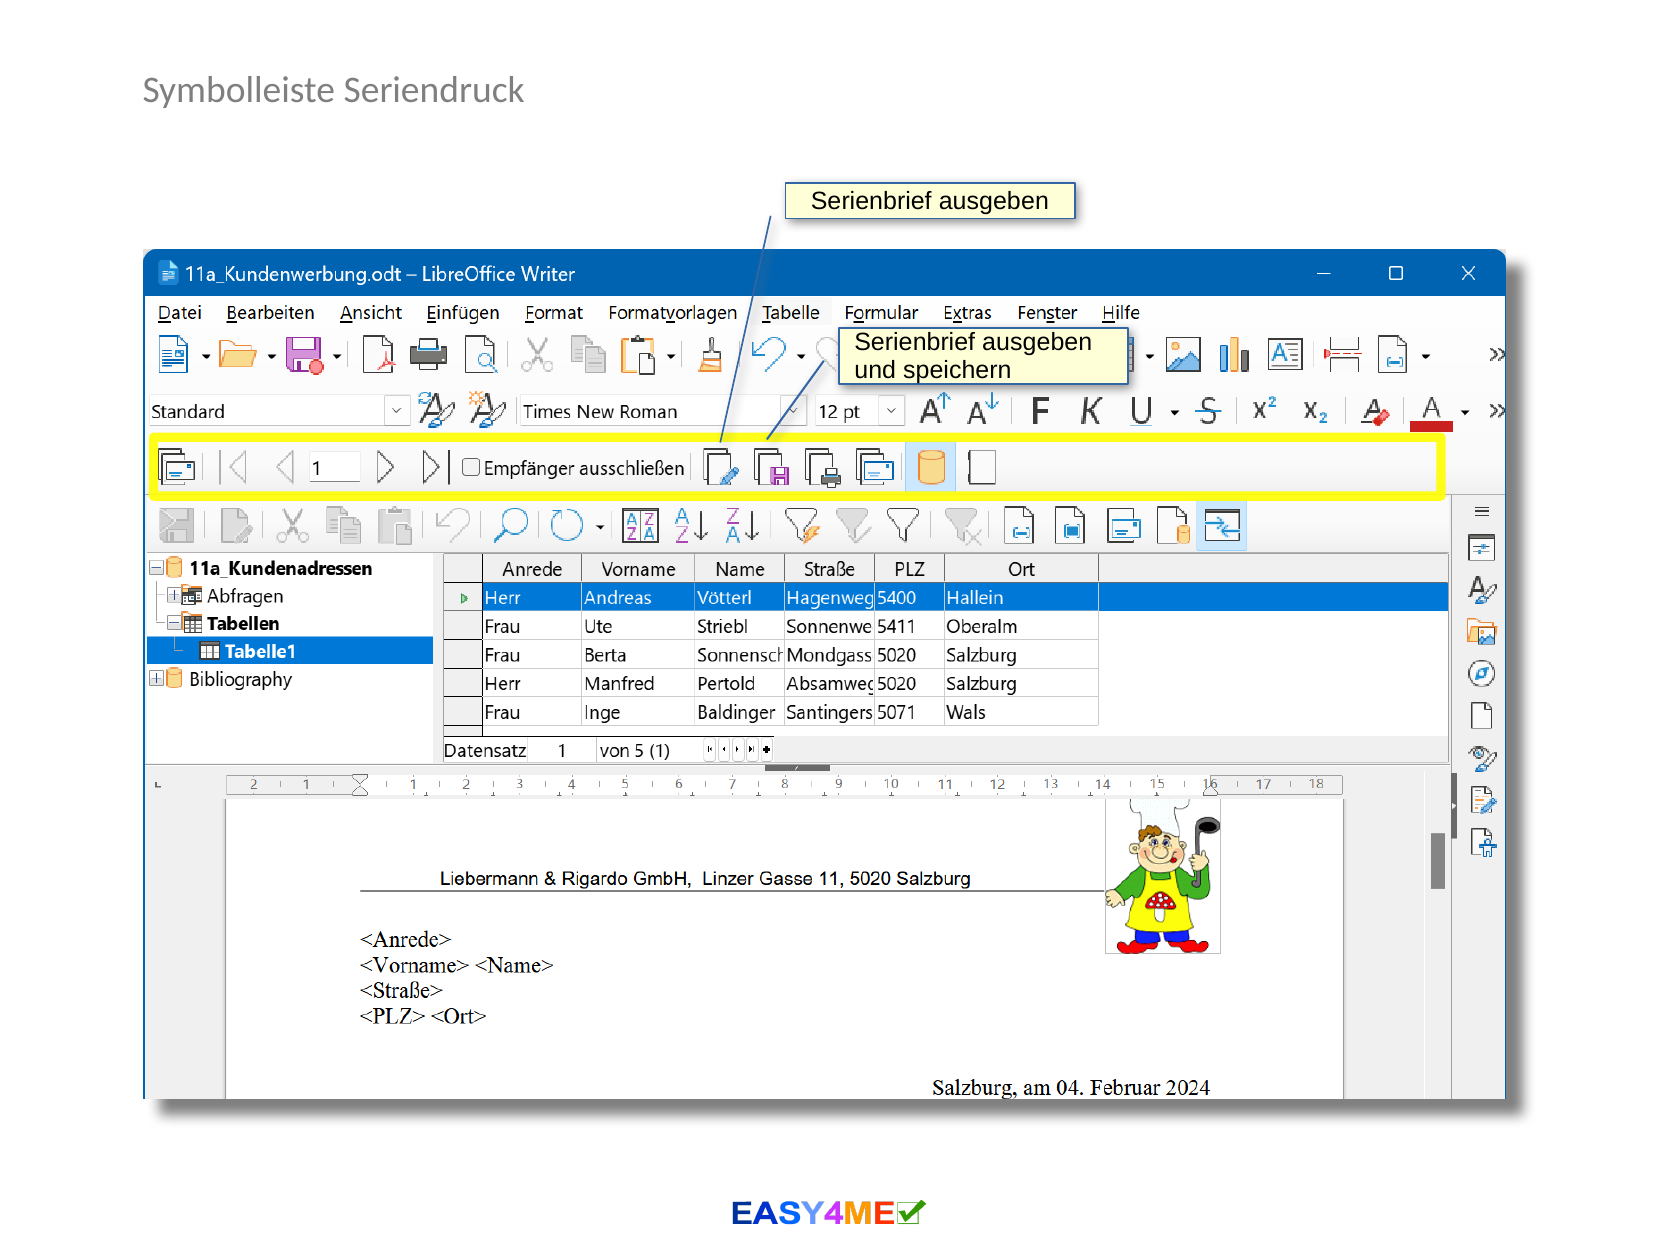

# Symbolleiste Seriendruck
Serienbrief ausgeben
Serienbrief ausgeben und speichern